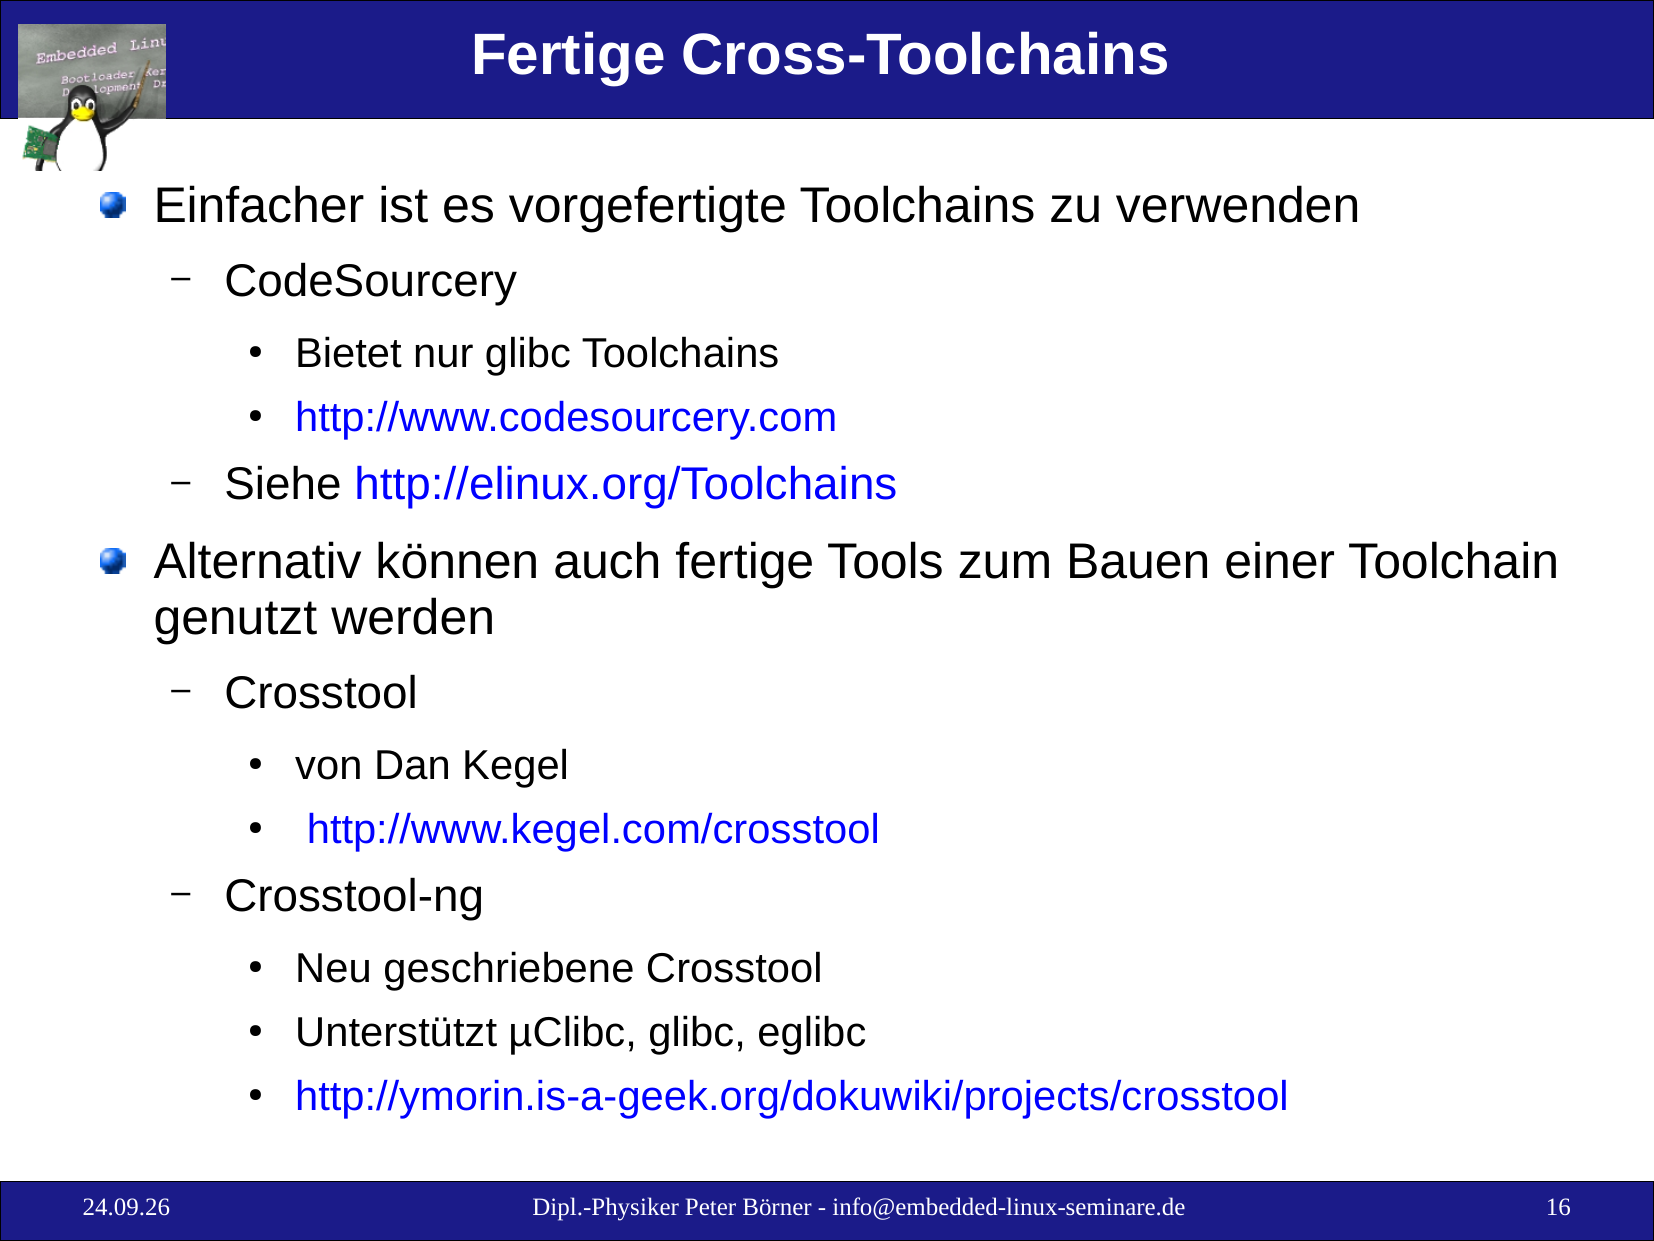

# Fertige Cross-Toolchains
Einfacher ist es vorgefertigte Toolchains zu verwenden
CodeSourcery
Bietet nur glibc Toolchains
http://www.codesourcery.com
Siehe http://elinux.org/Toolchains
Alternativ können auch fertige Tools zum Bauen einer Toolchain genutzt werden
Crosstool
von Dan Kegel
 http://www.kegel.com/crosstool
Crosstool-ng
Neu geschriebene Crosstool
Unterstützt µClibc, glibc, eglibc
http://ymorin.is-a-geek.org/dokuwiki/projects/crosstool
 Dipl.-Physiker Peter Börner - info@embedded-linux-seminare.de
16